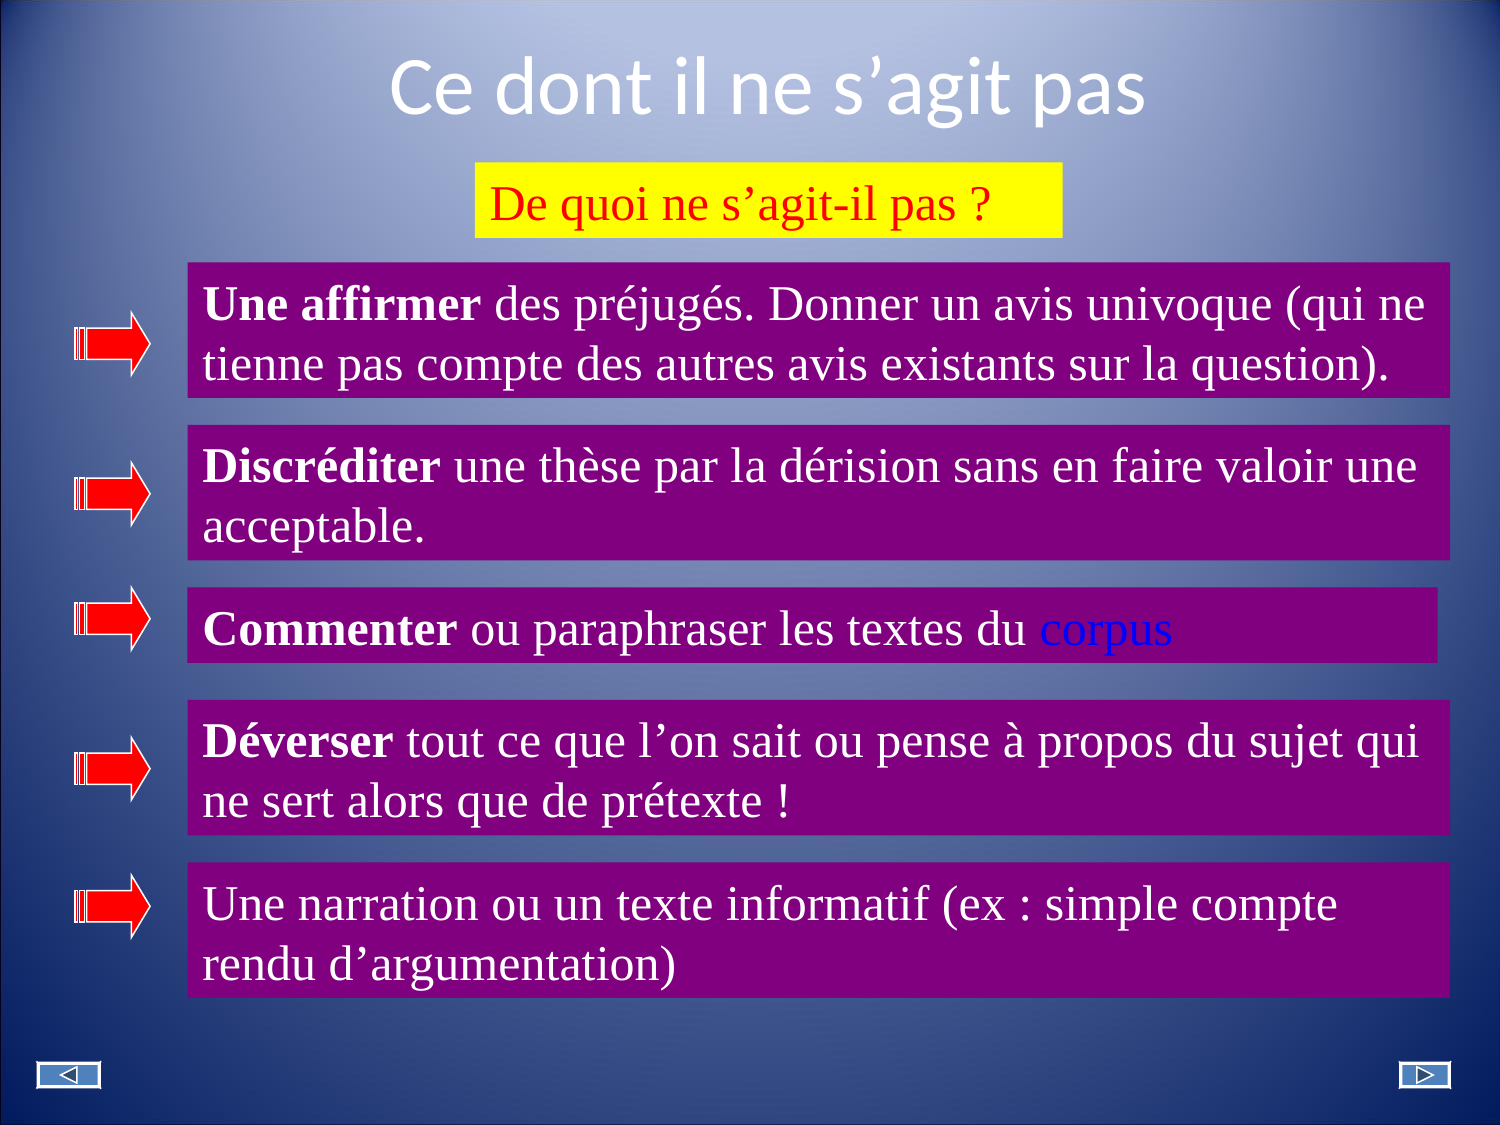

# Ce dont il ne s’agit pas
De quoi ne s’agit-il pas ?
Une affirmer des préjugés. Donner un avis univoque (qui ne tienne pas compte des autres avis existants sur la question).
Discréditer une thèse par la dérision sans en faire valoir une acceptable.
Commenter ou paraphraser les textes du corpus
Déverser tout ce que l’on sait ou pense à propos du sujet qui ne sert alors que de prétexte !
Une narration ou un texte informatif (ex : simple compte rendu d’argumentation)